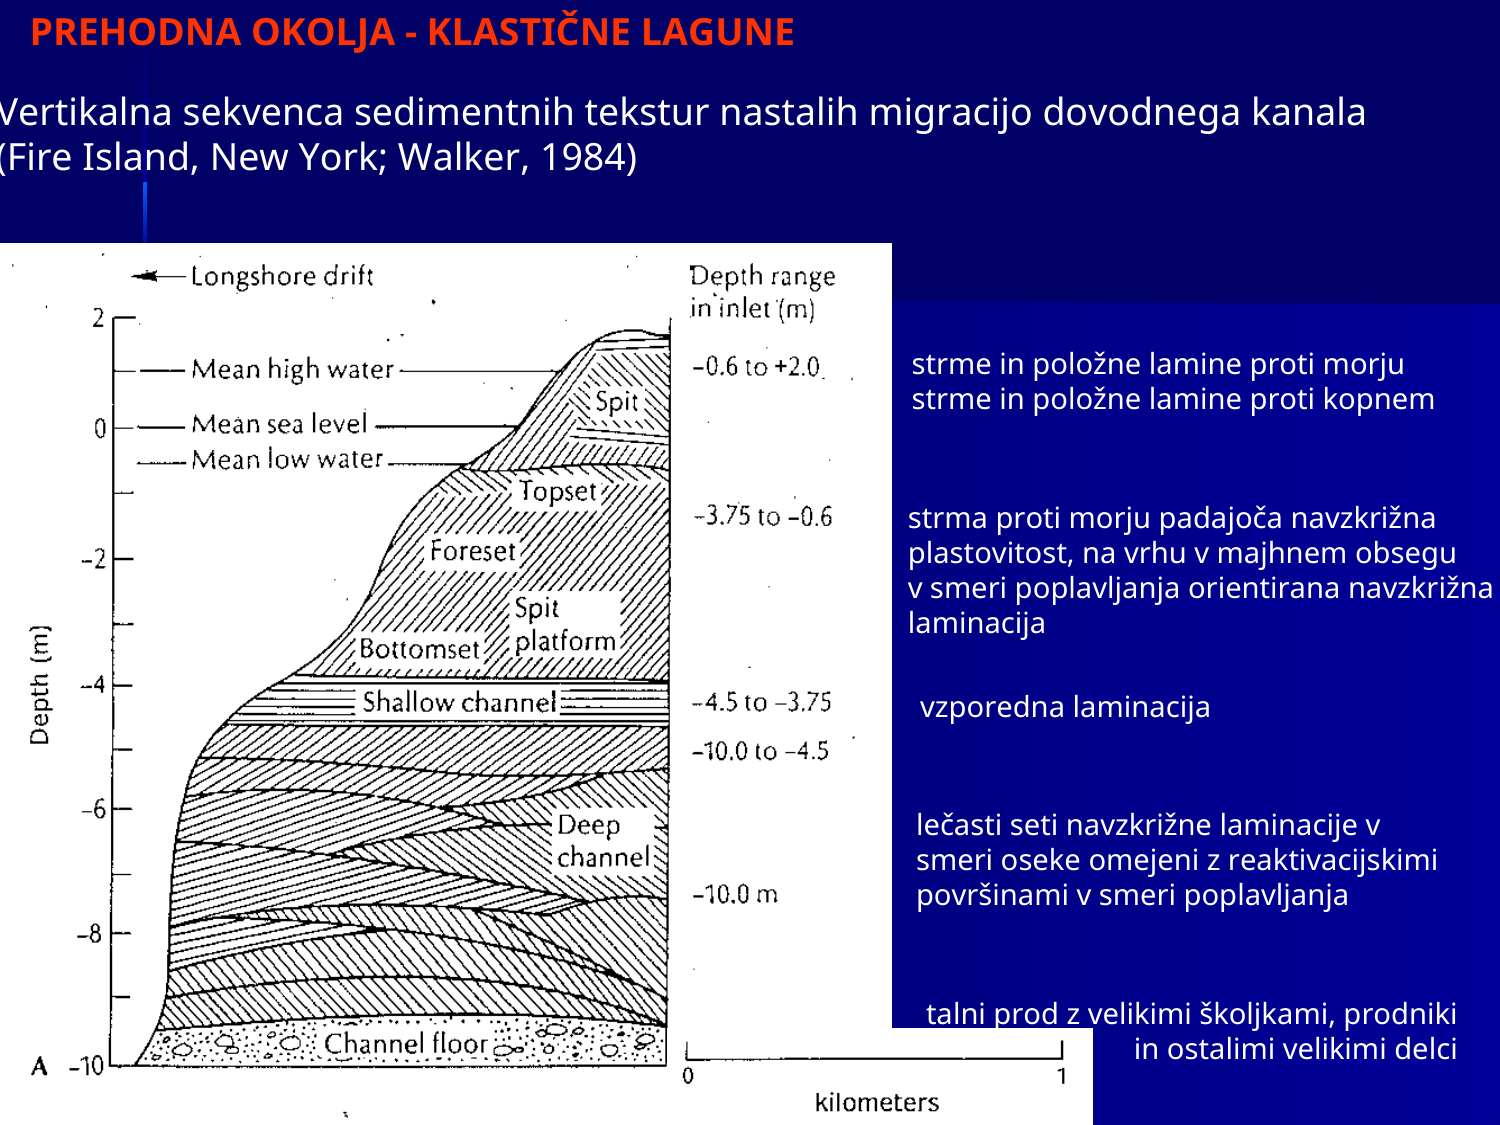

PREHODNA OKOLJA - KLASTIČNE LAGUNE
Vertikalna sekvenca sedimentnih tekstur nastalih migracijo dovodnega kanala
(Fire Island, New York; Walker, 1984)
strme in položne lamine proti morju
strme in položne lamine proti kopnem
strma proti morju padajoča navzkrižna
plastovitost, na vrhu v majhnem obsegu
v smeri poplavljanja orientirana navzkrižna
laminacija
vzporedna laminacija
lečasti seti navzkrižne laminacije v
smeri oseke omejeni z reaktivacijskimi
površinami v smeri poplavljanja
talni prod z velikimi školjkami, prodniki
in ostalimi velikimi delci